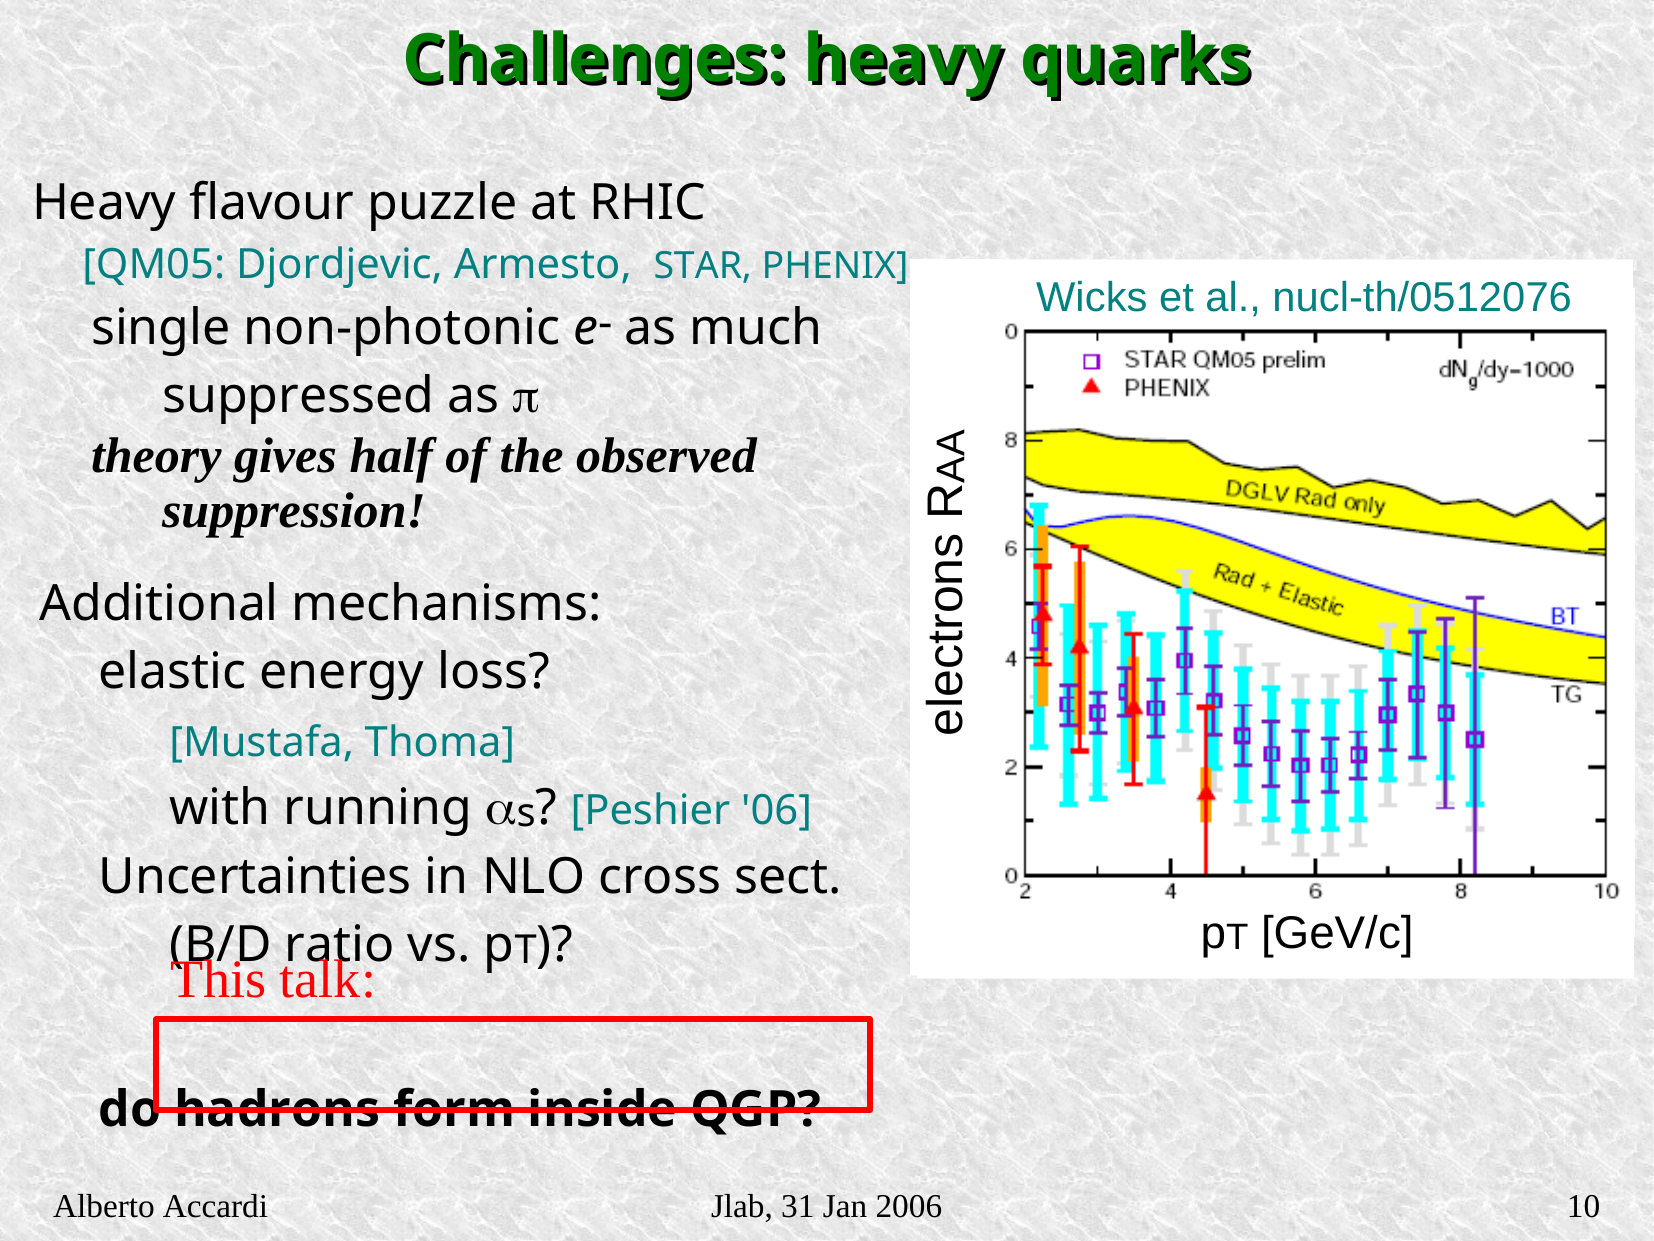

Challenges: heavy quarks
Heavy flavour puzzle at RHIC
[QM05: Djordjevic, Armesto, STAR, PHENIX]
single non-photonic e- as much suppressed as p
theory gives half of the observed suppression!
Wicks et al., nucl-th/0512076
			electrons RAA
 pT [GeV/c]
Additional mechanisms:
elastic energy loss?
[Mustafa, Thoma]
with running as? [Peshier '06]
Uncertainties in NLO cross sect.
(B/D ratio vs. pT)?
do hadrons form inside QGP?
This talk:
Alberto Accardi
Padova U.
10